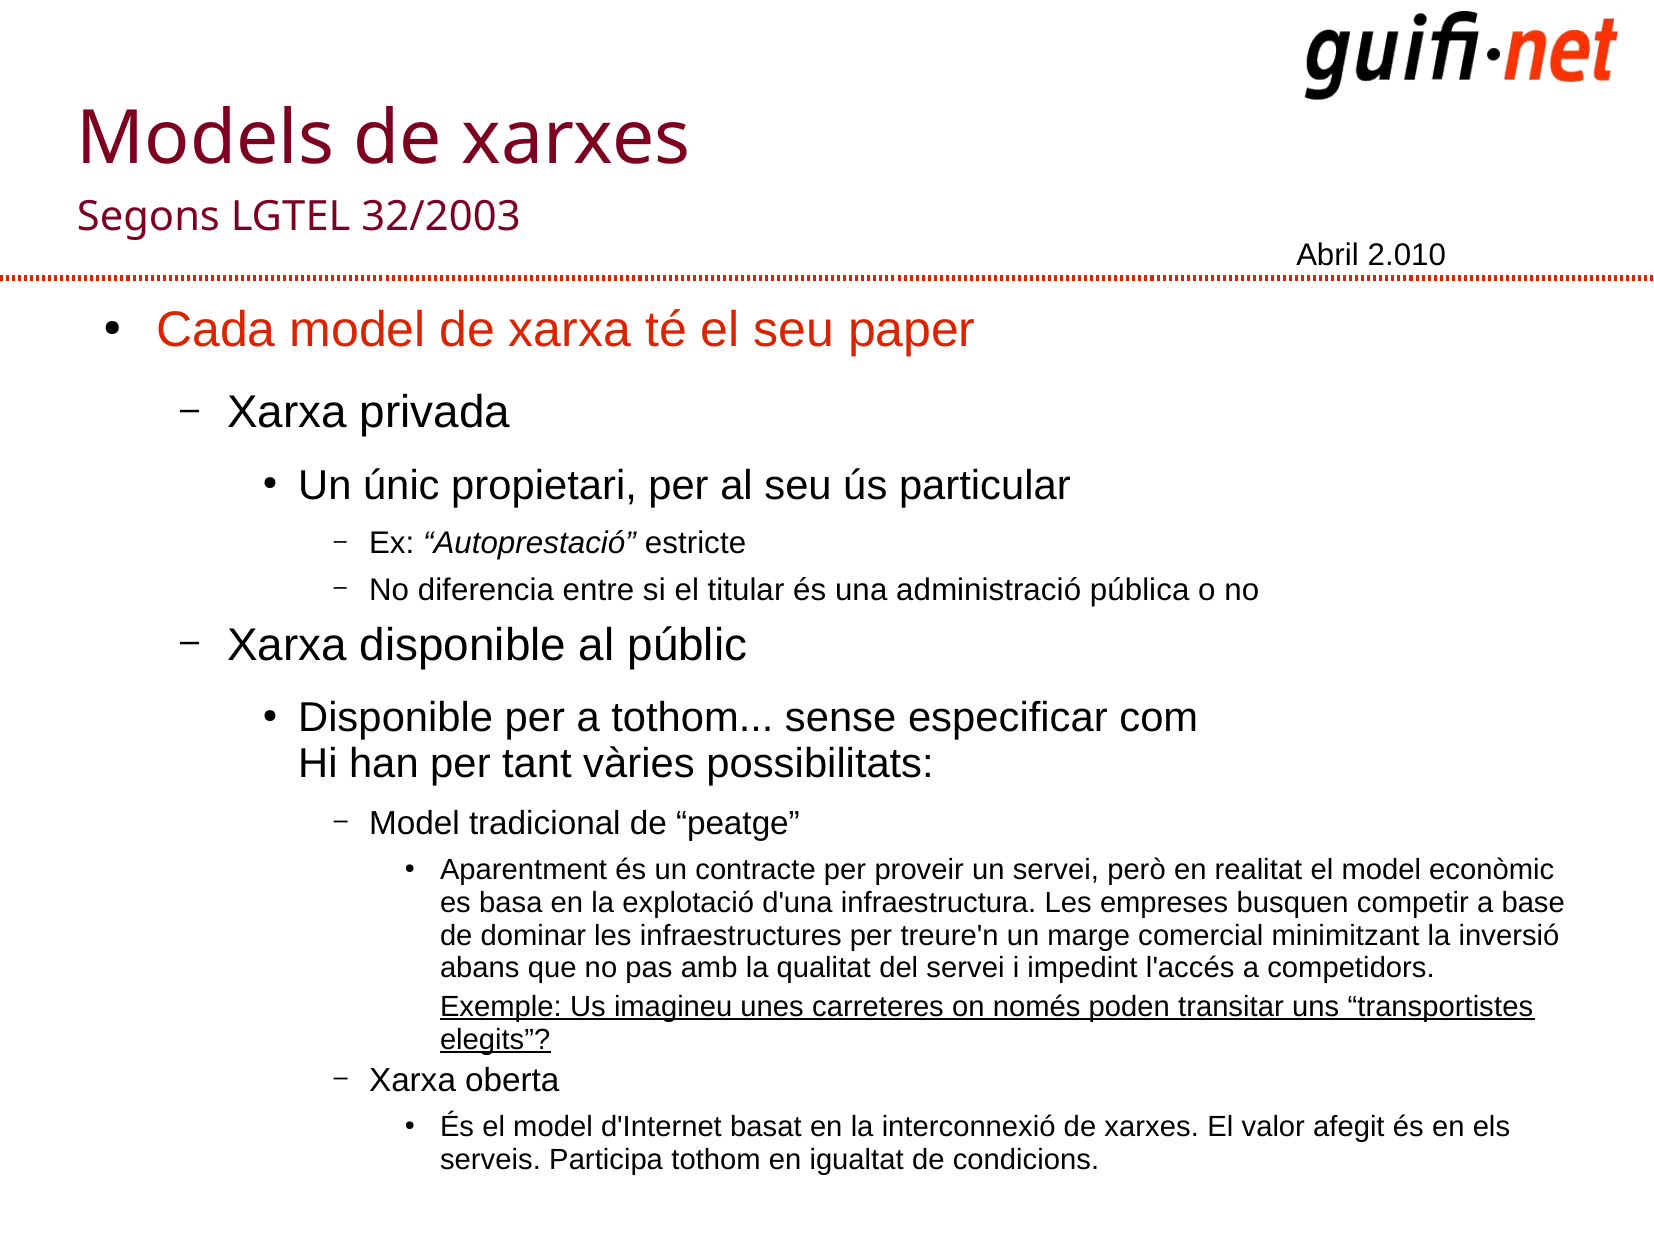

# Models de xarxes Segons LGTEL 32/2003
Cada model de xarxa té el seu paper
Xarxa privada
Un únic propietari, per al seu ús particular
Ex: “Autoprestació” estricte
No diferencia entre si el titular és una administració pública o no
Xarxa disponible al públic
Disponible per a tothom... sense especificar com
Hi han per tant vàries possibilitats:
Model tradicional de “peatge”
Aparentment és un contracte per proveir un servei, però en realitat el model econòmic es basa en la explotació d'una infraestructura. Les empreses busquen competir a base de dominar les infraestructures per treure'n un marge comercial minimitzant la inversió abans que no pas amb la qualitat del servei i impedint l'accés a competidors.
Exemple: Us imagineu unes carreteres on només poden transitar uns “transportistes elegits”?
Xarxa oberta
És el model d'Internet basat en la interconnexió de xarxes. El valor afegit és en els serveis. Participa tothom en igualtat de condicions.